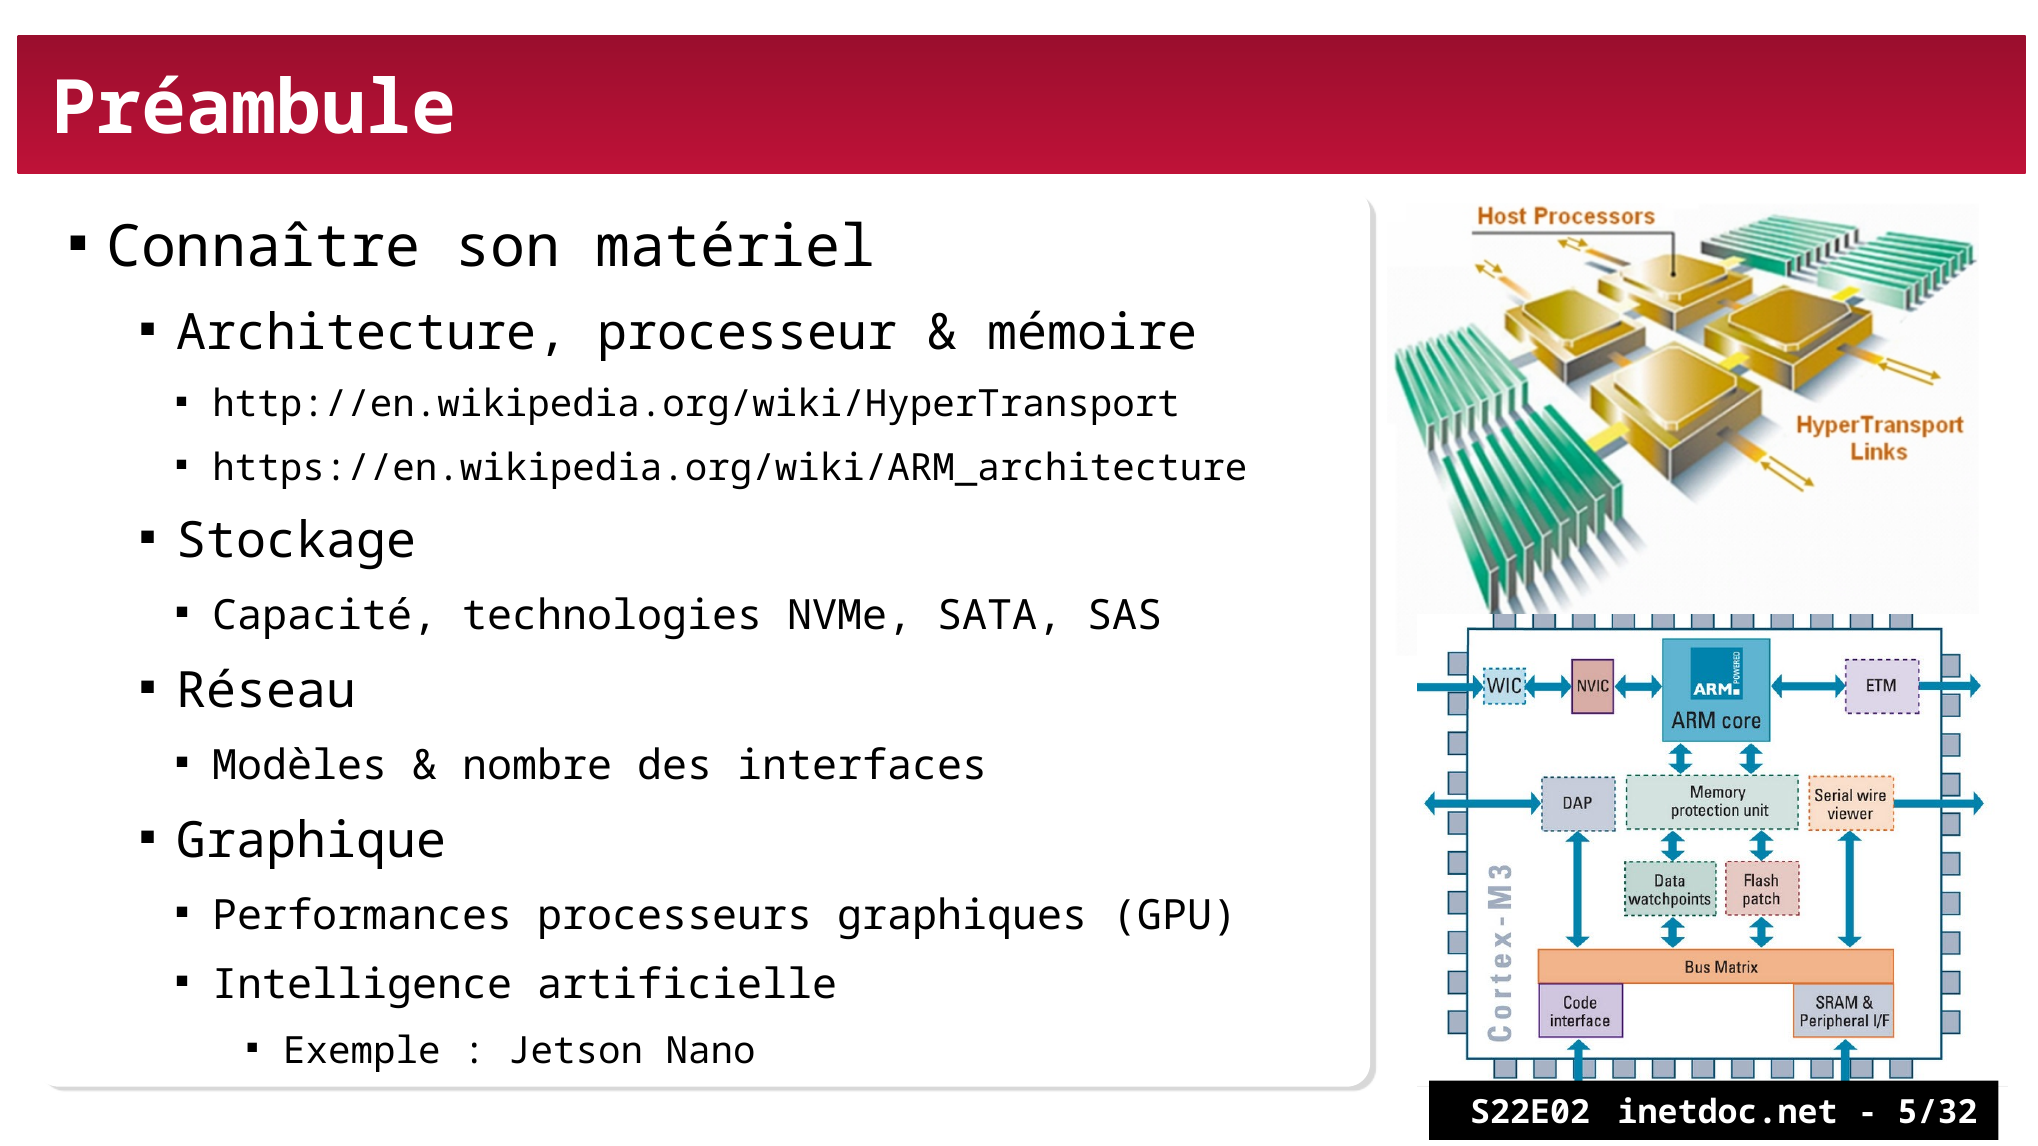

Préambule
Connaître son matériel
Architecture, processeur & mémoire
http://en.wikipedia.org/wiki/HyperTransport
https://en.wikipedia.org/wiki/ARM_architecture
Stockage
Capacité, technologies NVMe, SATA, SAS
Réseau
Modèles & nombre des interfaces
Graphique
Performances processeurs graphiques (GPU)
Intelligence artificielle
Exemple : Jetson Nano
S22E02	inetdoc.net - /32